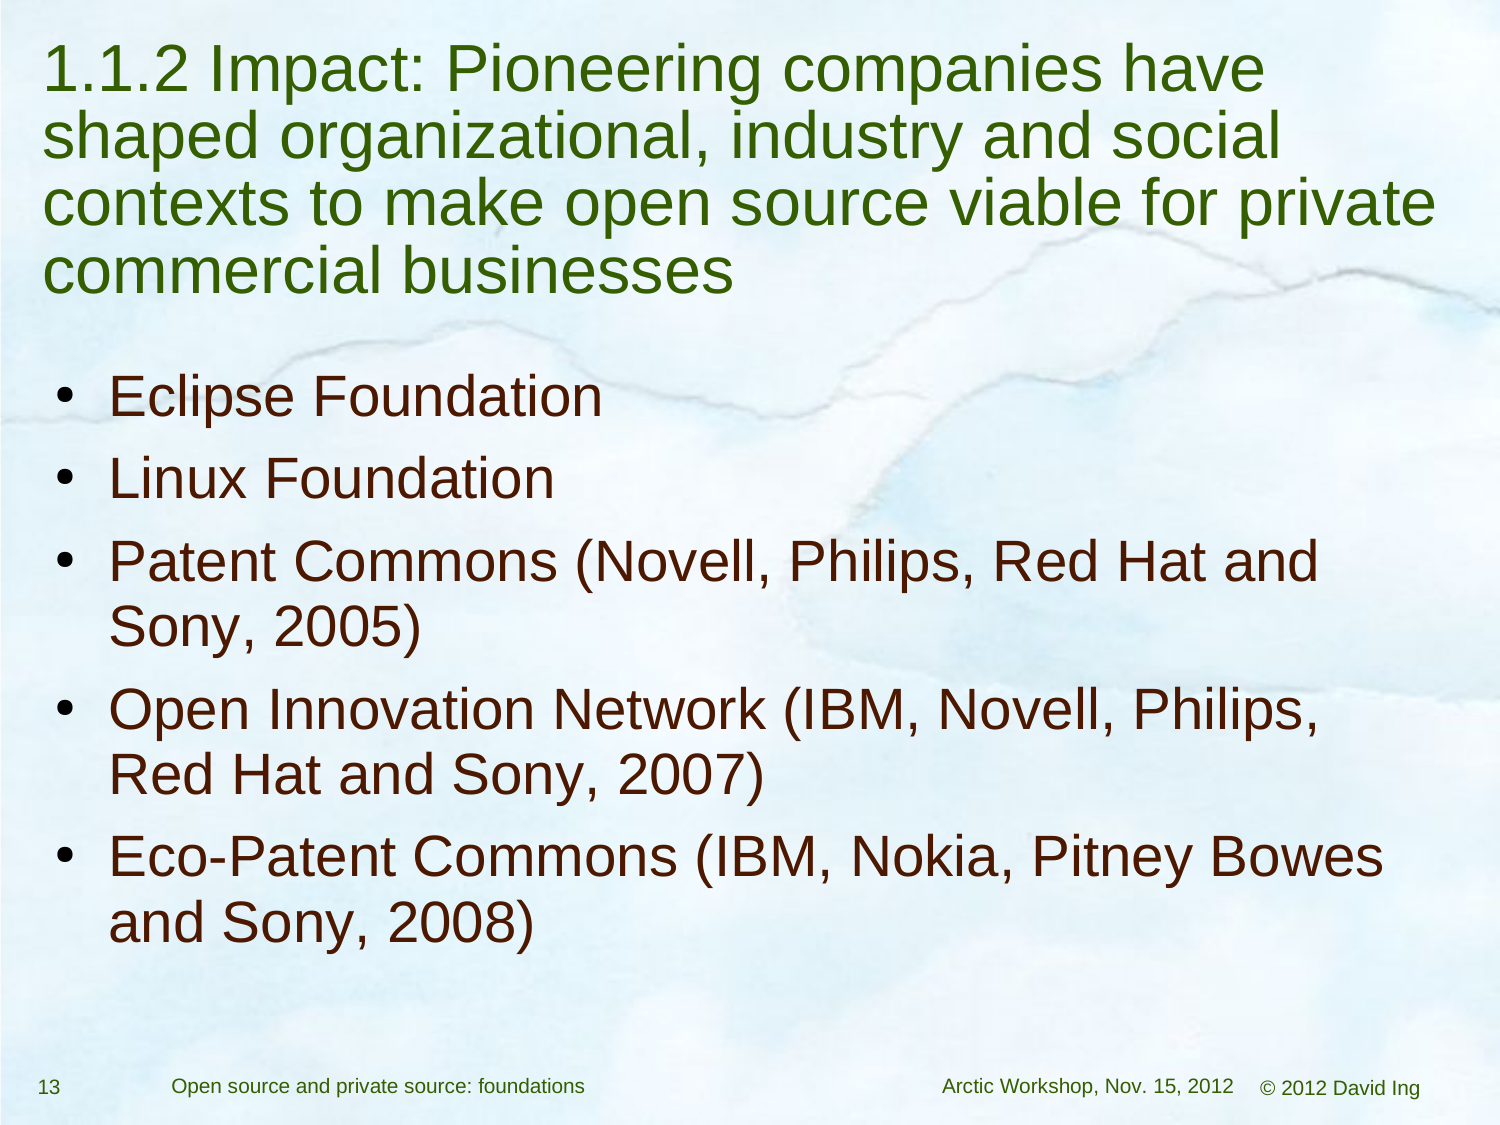

# 1.1.2 Impact: Pioneering companies have shaped organizational, industry and social contexts to make open source viable for private commercial businesses
Eclipse Foundation
Linux Foundation
Patent Commons (Novell, Philips, Red Hat and Sony, 2005)
Open Innovation Network (IBM, Novell, Philips, Red Hat and Sony, 2007)
Eco-Patent Commons (IBM, Nokia, Pitney Bowes and Sony, 2008)
Open source and private source: foundations
Arctic Workshop, Nov. 15, 2012
13